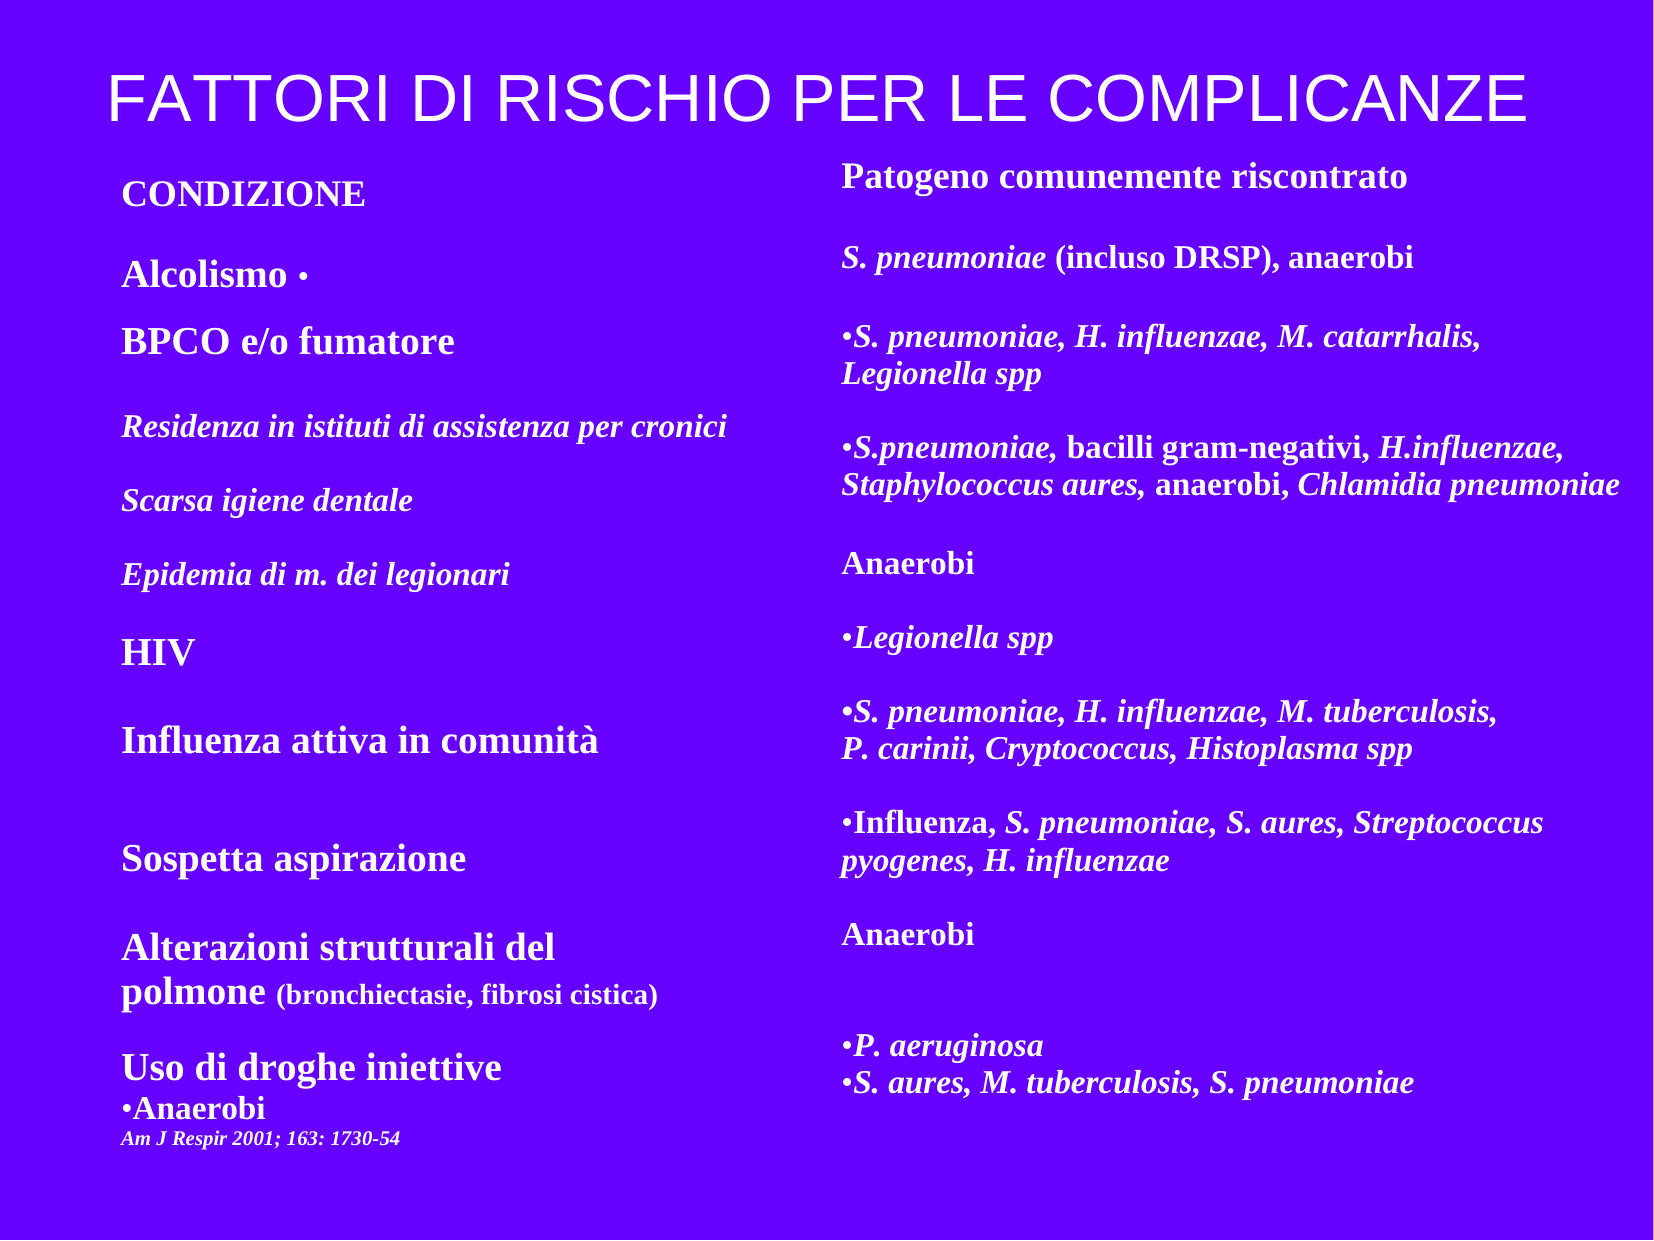

FATTORI DI RISCHIO PER LE COMPLICANZE
CONDIZIONE
Alcolismo •
BPCO e/o fumatore
Residenza in istituti di assistenza per cronici
Scarsa igiene dentale
Epidemia di m. dei legionari
HIV
Influenza attiva in comunità
Sospetta aspirazione
Alterazioni strutturali del
polmone (bronchiectasie, fibrosi cistica)
Uso di droghe iniettive
•Anaerobi
Am J Respir 2001; 163: 1730-54
Patogeno comunemente riscontrato
S. pneumoniae (incluso DRSP), anaerobi
•S. pneumoniae, H. influenzae, M. catarrhalis,
Legionella spp
•S.pneumoniae, bacilli gram-negativi, H.influenzae,
Staphylococcus aures, anaerobi, Chlamidia pneumoniae
Anaerobi
•Legionella spp
•S. pneumoniae, H. influenzae, M. tuberculosis,
P. carinii, Cryptococcus, Histoplasma spp
•Influenza, S. pneumoniae, S. aures, Streptococcus
pyogenes, H. influenzae
Anaerobi
•P. aeruginosa
•S. aures, M. tuberculosis, S. pneumoniae